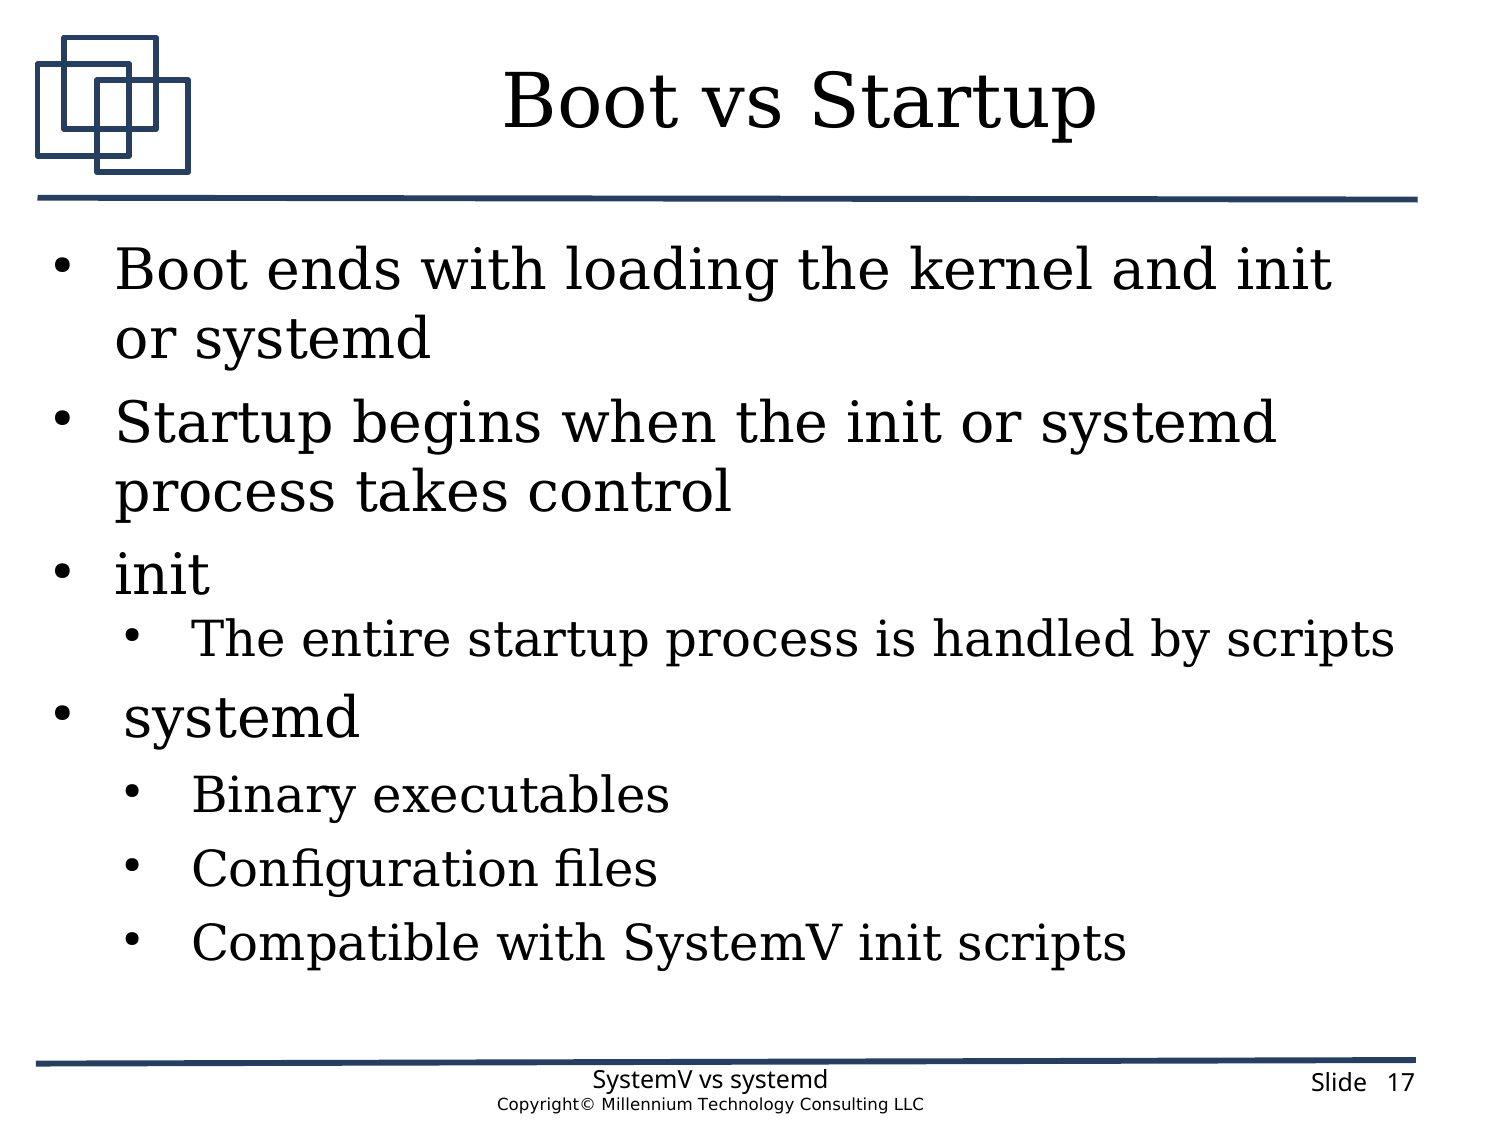

# Boot vs Startup
Boot ends with loading the kernel and init or systemd
Startup begins when the init or systemd process takes control
init
The entire startup process is handled by scripts
systemd
Binary executables
Configuration files
Compatible with SystemV init scripts